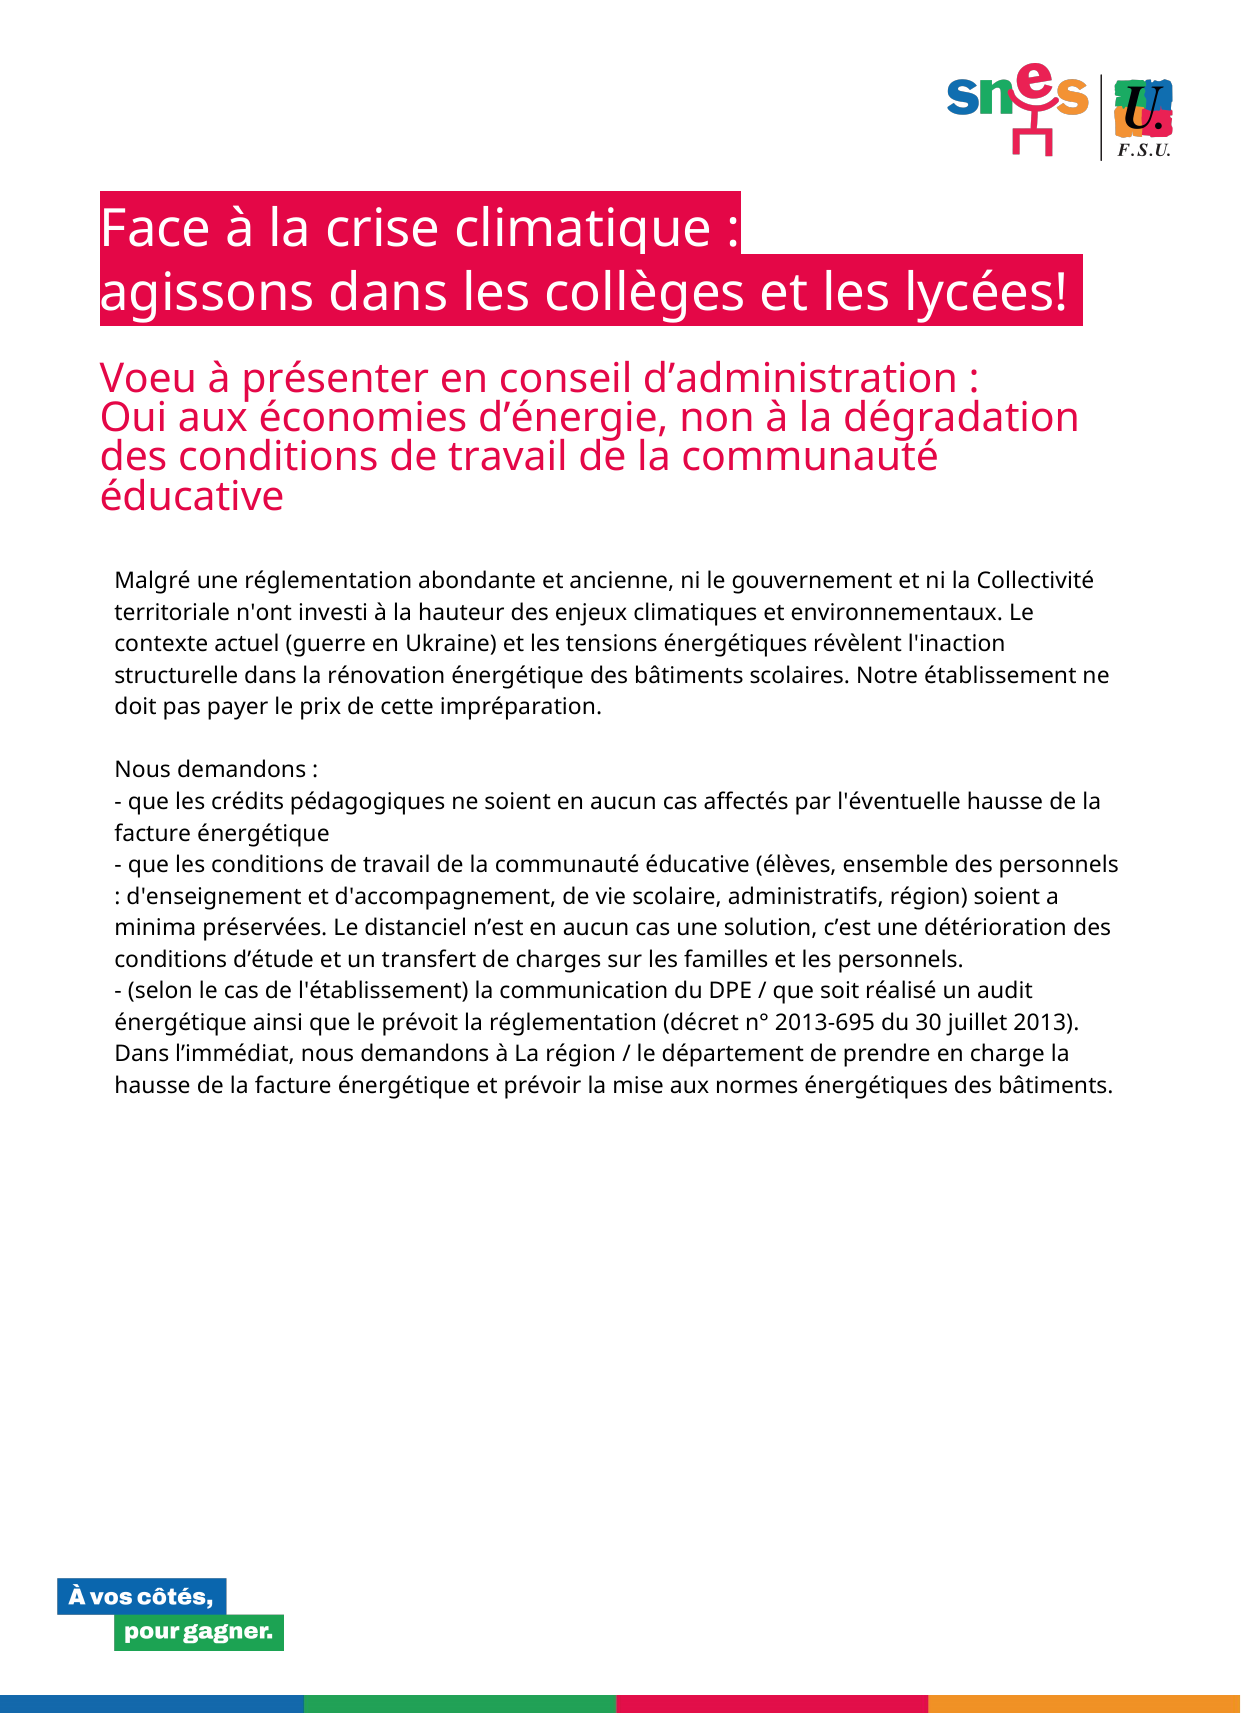

# Face à la crise climatique :
agissons dans les collèges et les lycées!
Voeu à présenter en conseil d’administration :
Oui aux économies d’énergie, non à la dégradation des conditions de travail de la communauté éducative
Malgré une réglementation abondante et ancienne, ni le gouvernement et ni la Collectivité territoriale n'ont investi à la hauteur des enjeux climatiques et environnementaux. Le contexte actuel (guerre en Ukraine) et les tensions énergétiques révèlent l'inaction structurelle dans la rénovation énergétique des bâtiments scolaires. Notre établissement ne doit pas payer le prix de cette impréparation.
Nous demandons :
- que les crédits pédagogiques ne soient en aucun cas affectés par l'éventuelle hausse de la facture énergétique
- que les conditions de travail de la communauté éducative (élèves, ensemble des personnels : d'enseignement et d'accompagnement, de vie scolaire, administratifs, région) soient a minima préservées. Le distanciel n’est en aucun cas une solution, c’est une détérioration des conditions d’étude et un transfert de charges sur les familles et les personnels.
- (selon le cas de l'établissement) la communication du DPE / que soit réalisé un audit énergétique ainsi que le prévoit la réglementation (décret n° 2013-695 du 30 juillet 2013).
Dans l’immédiat, nous demandons à La région / le département de prendre en charge la hausse de la facture énergétique et prévoir la mise aux normes énergétiques des bâtiments.